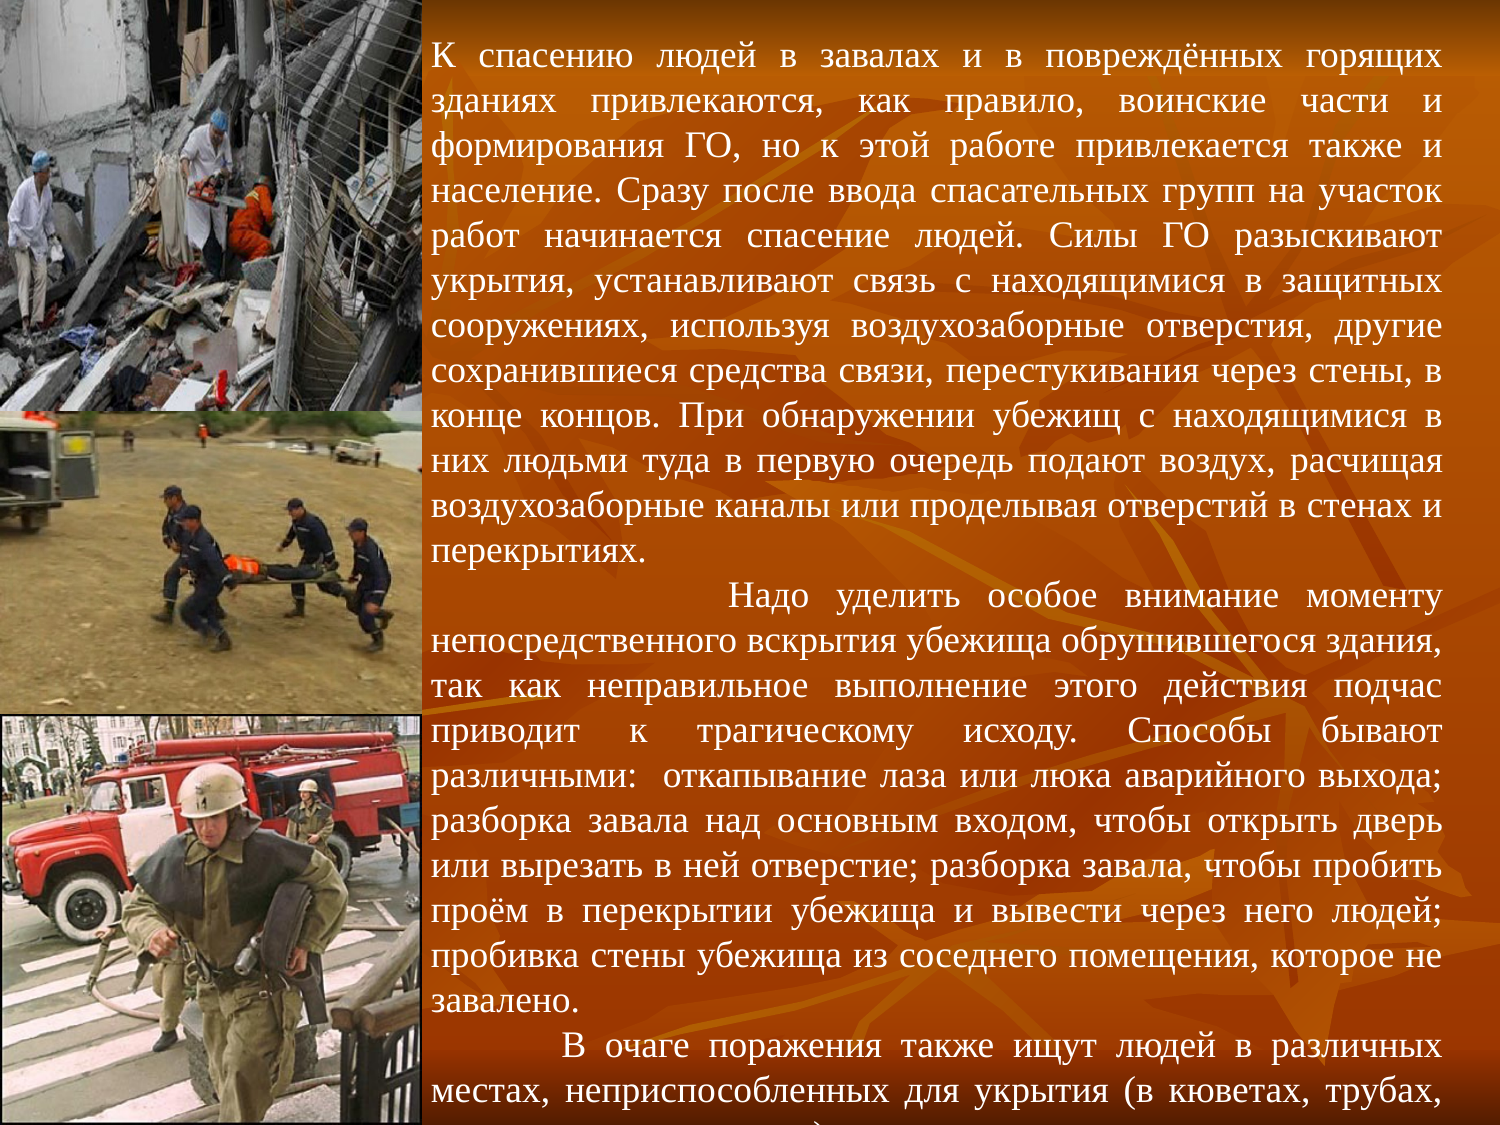

К спасению людей в завалах и в повреждённых горящих зданиях привлекаются, как правило, воинские части и формирования ГО, но к этой работе привлекается также и население. Сразу после ввода спасательных групп на участок работ начинается спасение людей. Силы ГО разыскивают укрытия, устанавливают связь с находящимися в защитных сооружениях, используя воздухозаборные отверстия, другие сохранившиеся средства связи, перестукивания через стены, в конце концов. При обнаружении убежищ с находящимися в них людьми туда в первую очередь подают воздух, расчищая воздухозаборные каналы или проделывая отверстий в стенах и перекрытиях.
 Надо уделить особое внимание моменту непосредственного вскрытия убежища обрушившегося здания, так как неправильное выполнение этого действия подчас приводит к трагическому исходу. Способы бывают различными: откапывание лаза или люка аварийного выхода; разборка завала над основным входом, чтобы открыть дверь или вырезать в ней отверстие; разборка завала, чтобы пробить проём в перекрытии убежища и вывести через него людей; пробивка стены убежища из соседнего помещения, которое не завалено.
 В очаге поражения также ищут людей в различных местах, неприспособленных для укрытия (в кюветах, трубах, дорожных сооружениях).